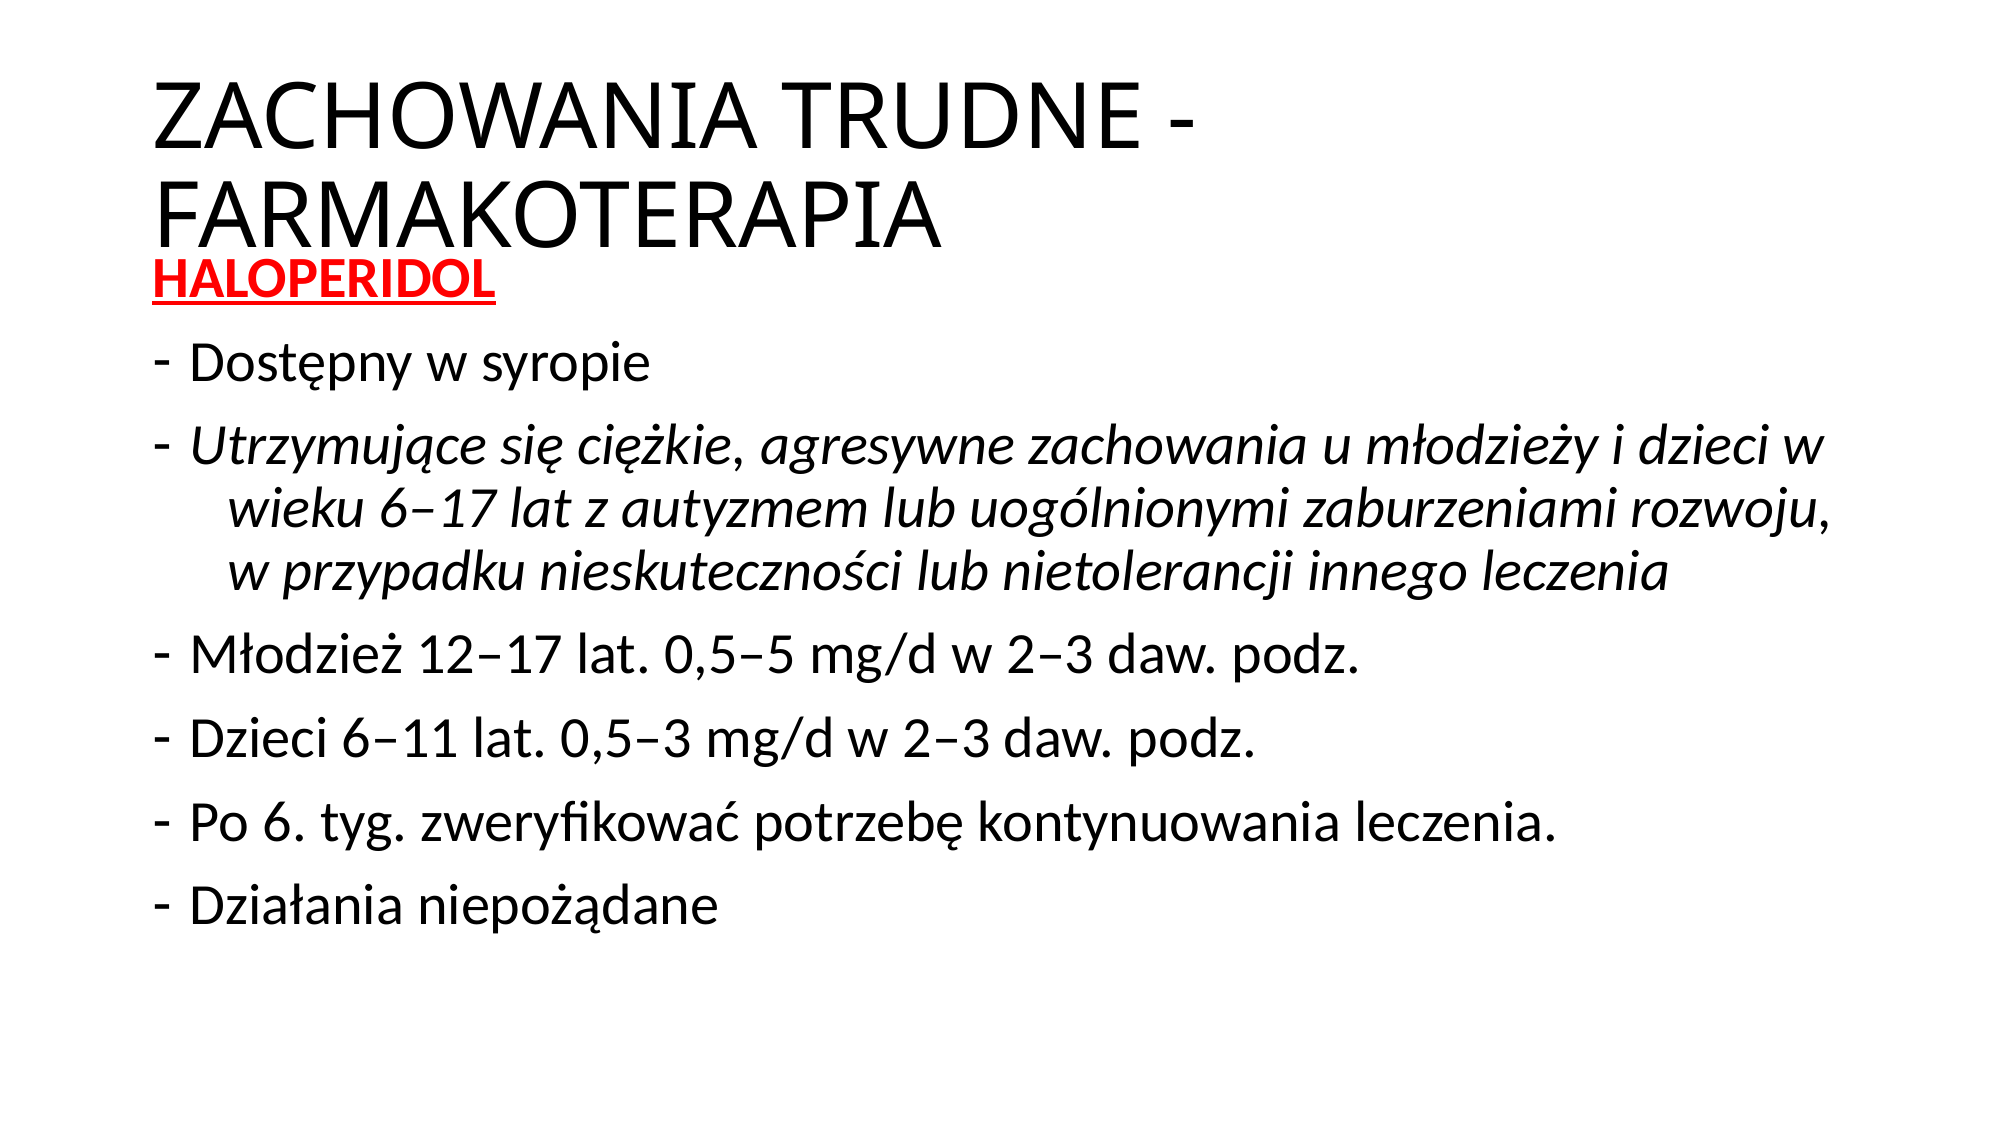

# ZACHOWANIA TRUDNE - FARMAKOTERAPIA
HALOPERIDOL
Dostępny w syropie
Utrzymujące się ciężkie, agresywne zachowania u młodzieży i dzieci w wieku 6–17 lat z autyzmem lub uogólnionymi zaburzeniami rozwoju, w przypadku nieskuteczności lub nietolerancji innego leczenia
Młodzież 12–17 lat. 0,5–5 mg/d w 2–3 daw. podz.
Dzieci 6–11 lat. 0,5–3 mg/d w 2–3 daw. podz.
Po 6. tyg. zweryfikować potrzebę kontynuowania leczenia.
Działania niepożądane